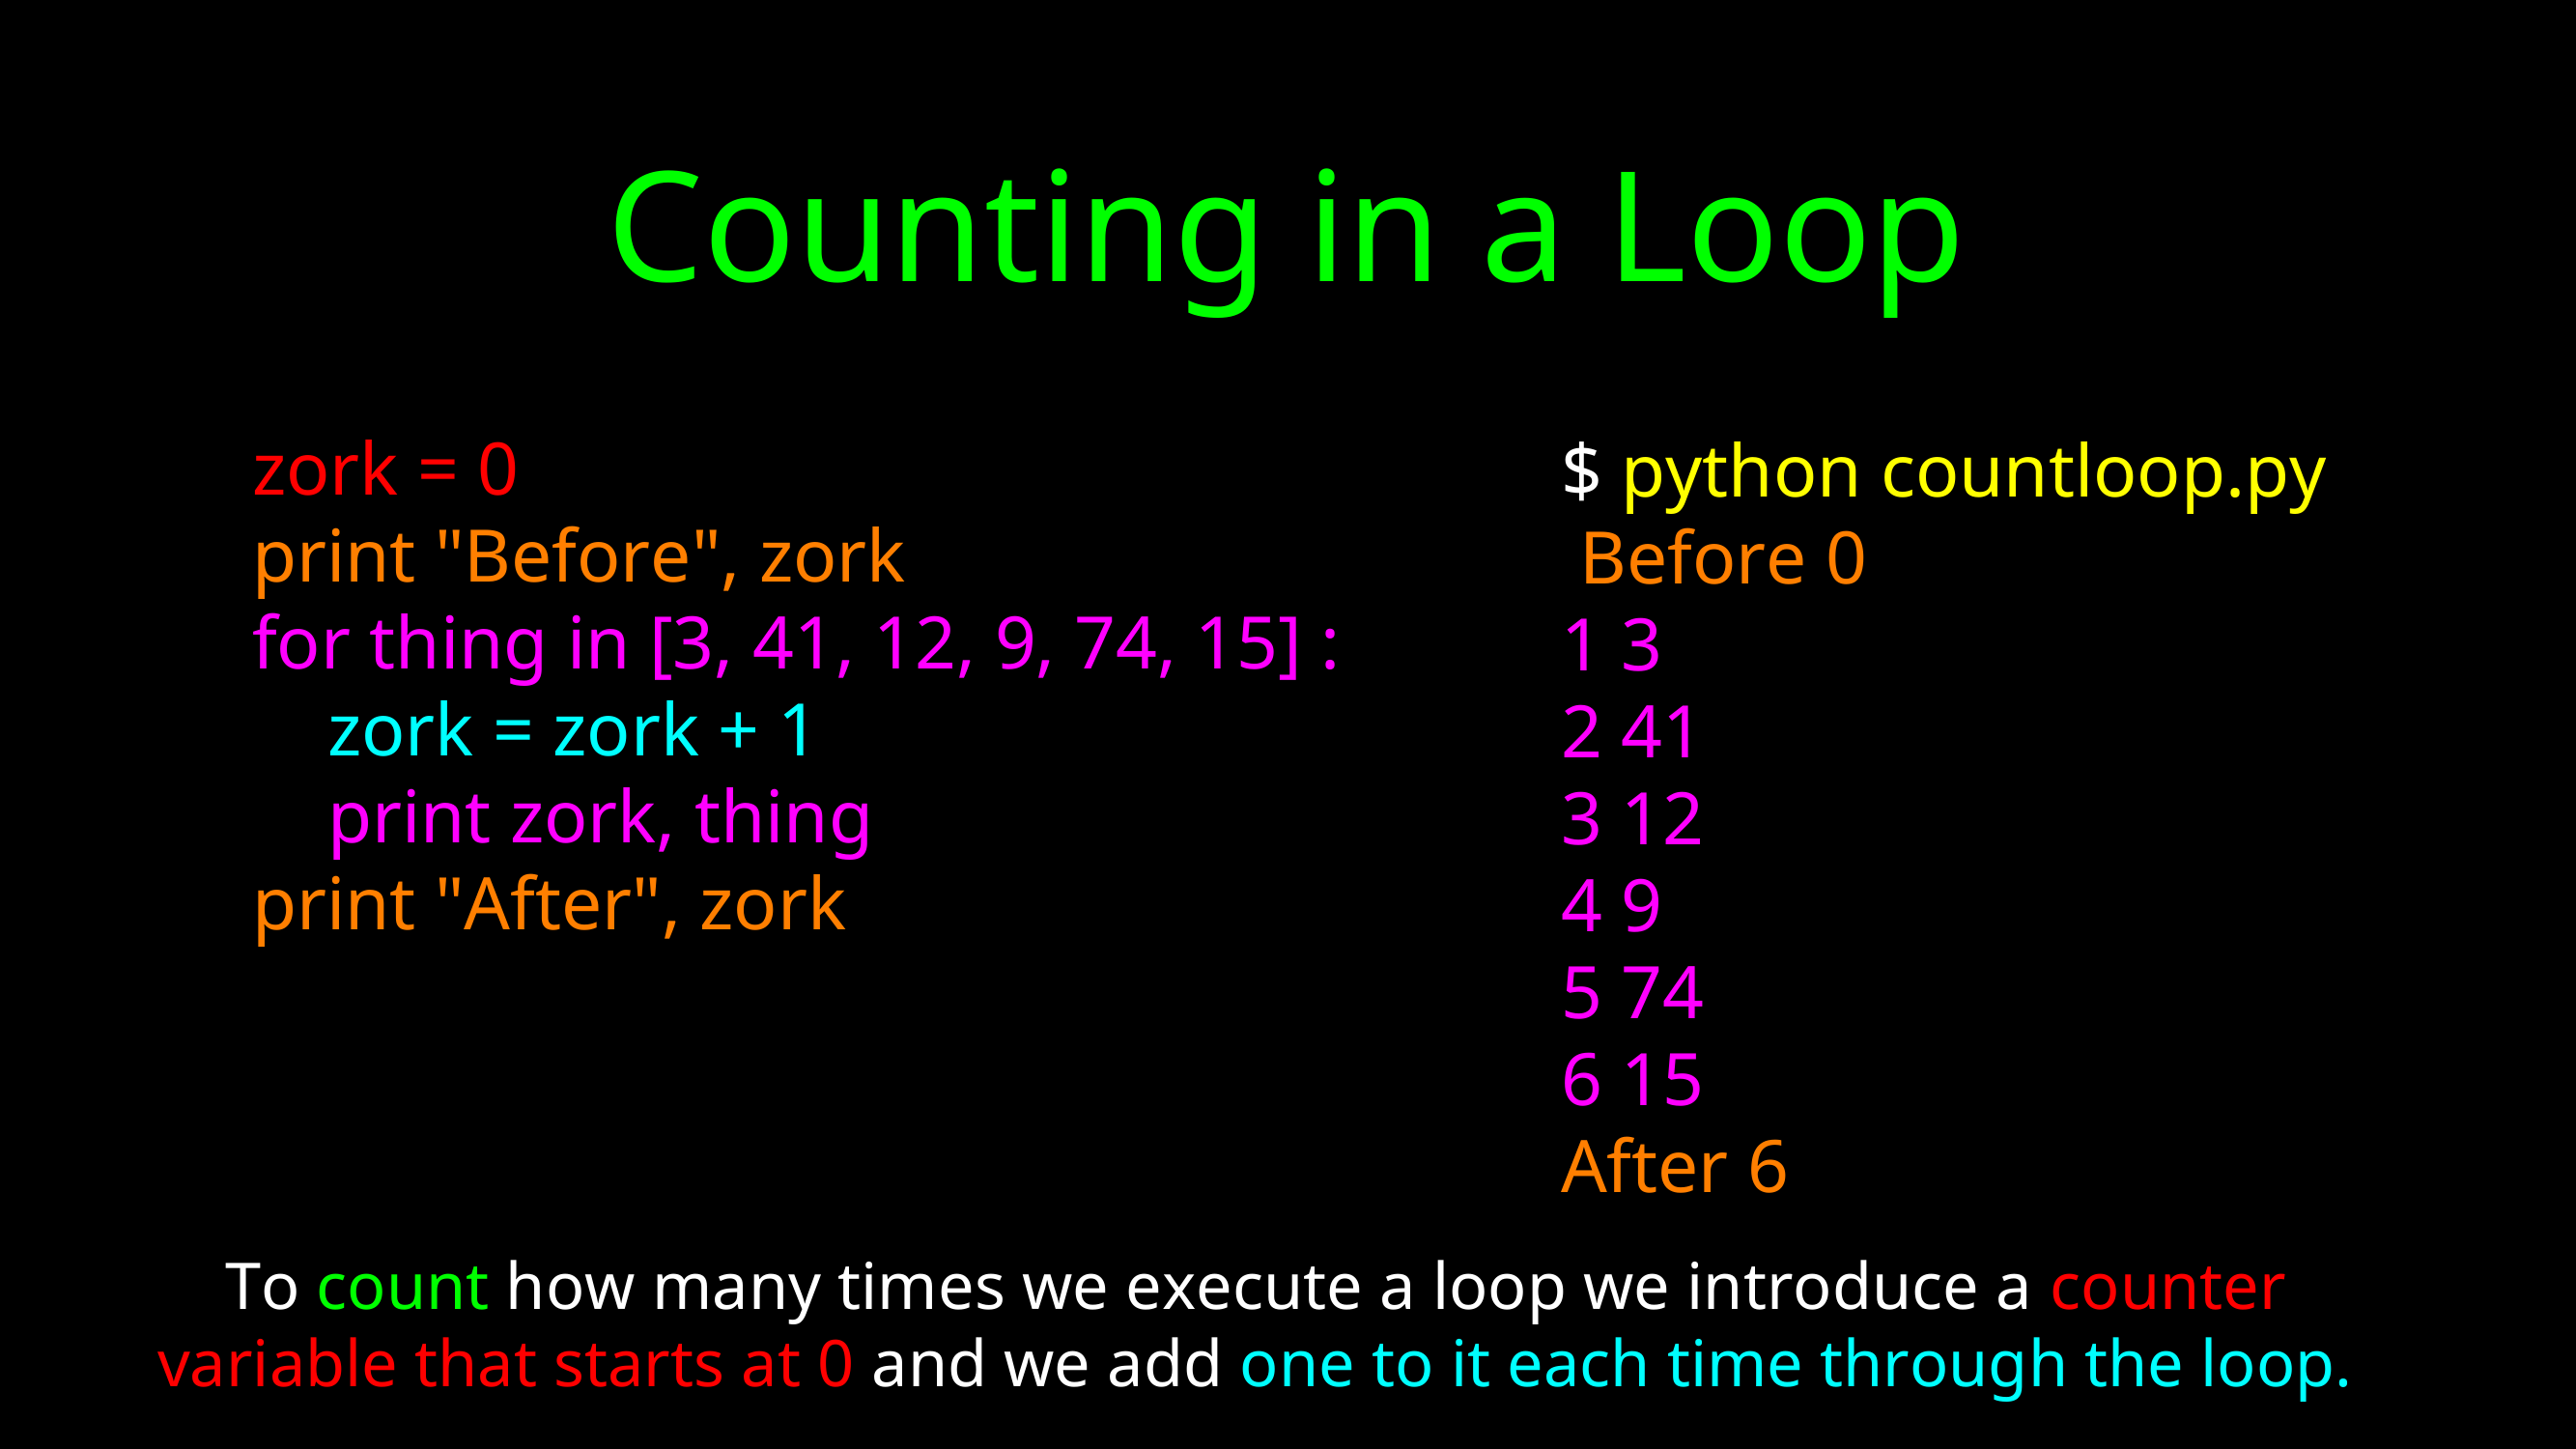

# Counting in a Loop
zork = 0
print "Before", zork
for thing in [3, 41, 12, 9, 74, 15] :
 zork = zork + 1
 print zork, thing
print "After", zork
$ python countloop.py
 Before 0
1 3
2 41
3 12
4 9
5 74
6 15
After 6
To count how many times we execute a loop we introduce a counter variable that starts at 0 and we add one to it each time through the loop.